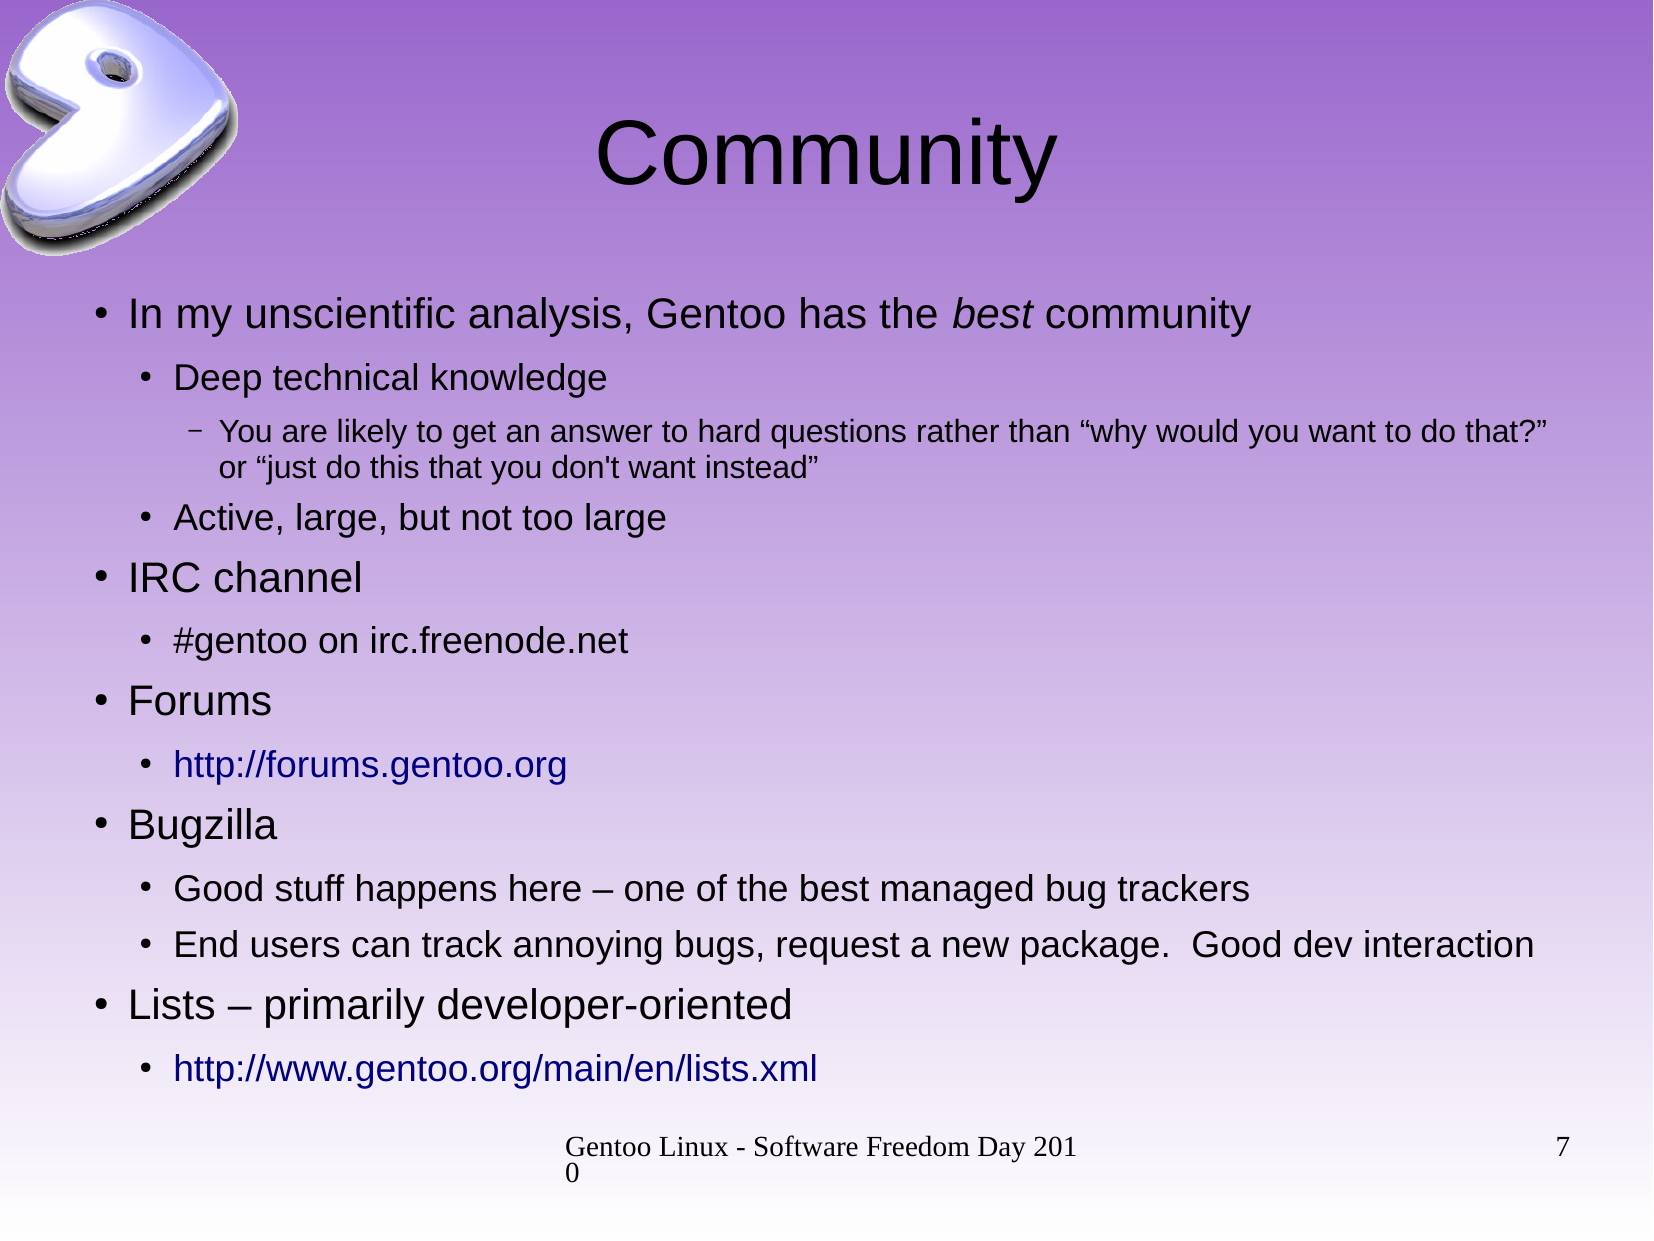

# Community
In my unscientific analysis, Gentoo has the best community
Deep technical knowledge
You are likely to get an answer to hard questions rather than “why would you want to do that?” or “just do this that you don't want instead”
Active, large, but not too large
IRC channel
#gentoo on irc.freenode.net
Forums
http://forums.gentoo.org
Bugzilla
Good stuff happens here – one of the best managed bug trackers
End users can track annoying bugs, request a new package. Good dev interaction
Lists – primarily developer-oriented
http://www.gentoo.org/main/en/lists.xml
Gentoo Linux - Software Freedom Day 2010
7